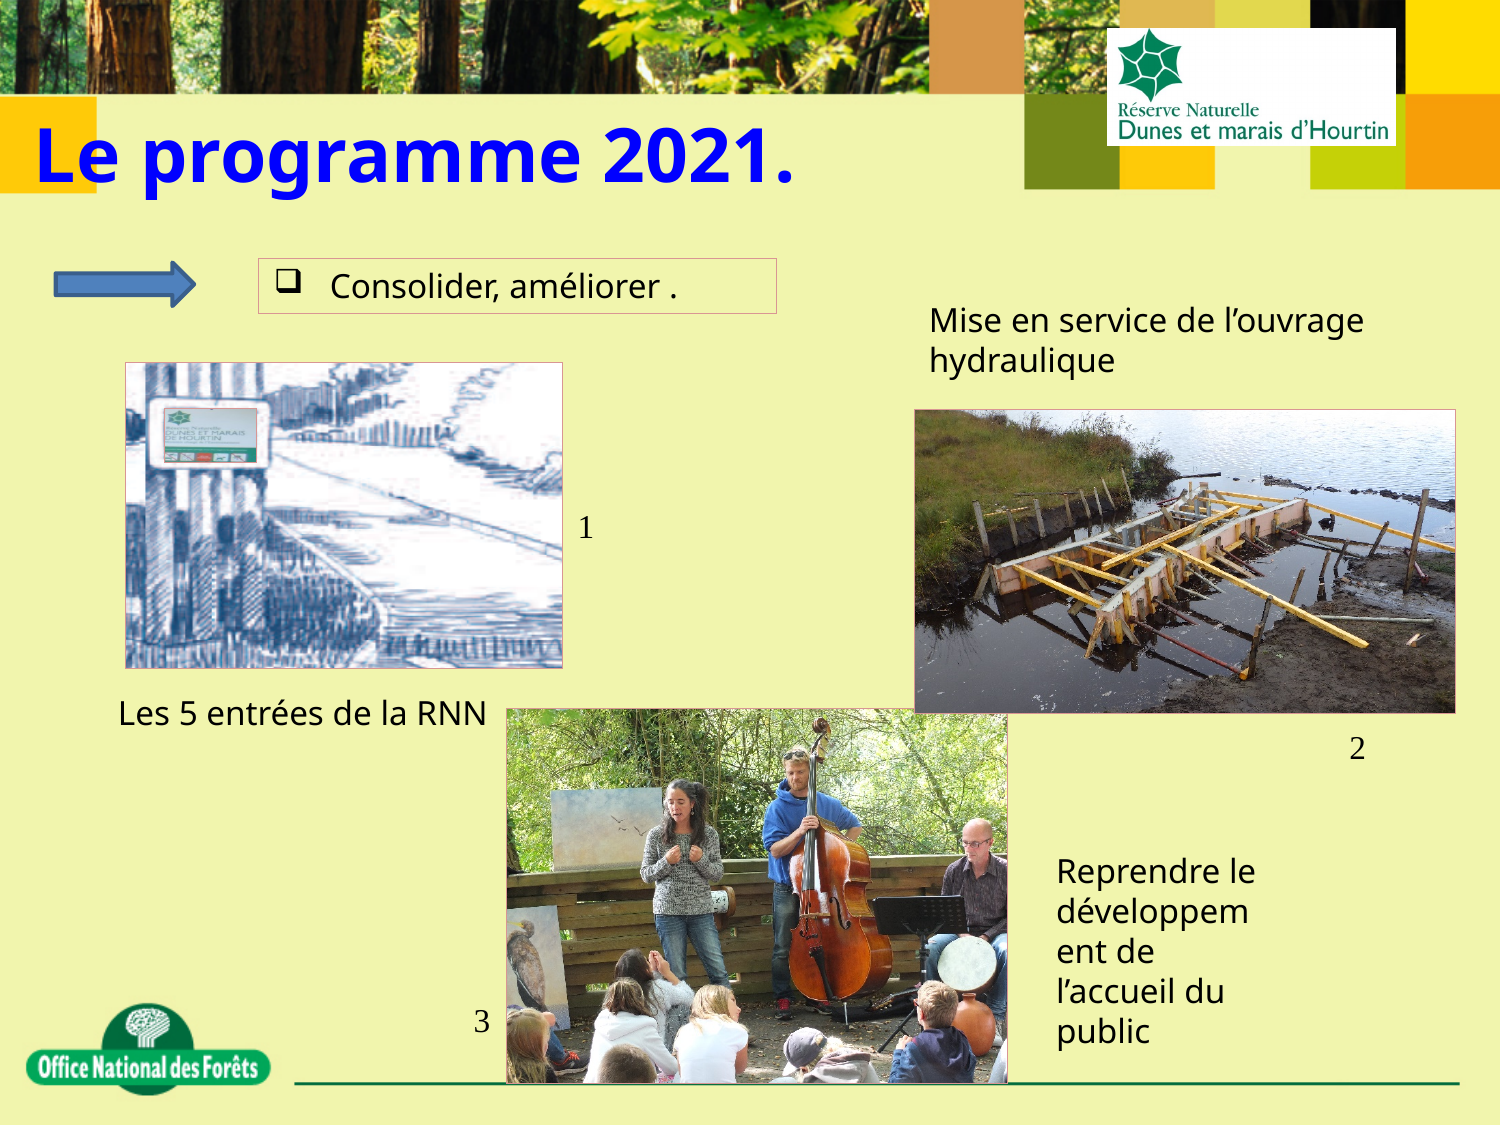

Le programme 2021.
Consolider, améliorer .
Mise en service de l’ouvrage hydraulique
1
Les 5 entrées de la RNN
2
Reprendre le développement de l’accueil du public
3